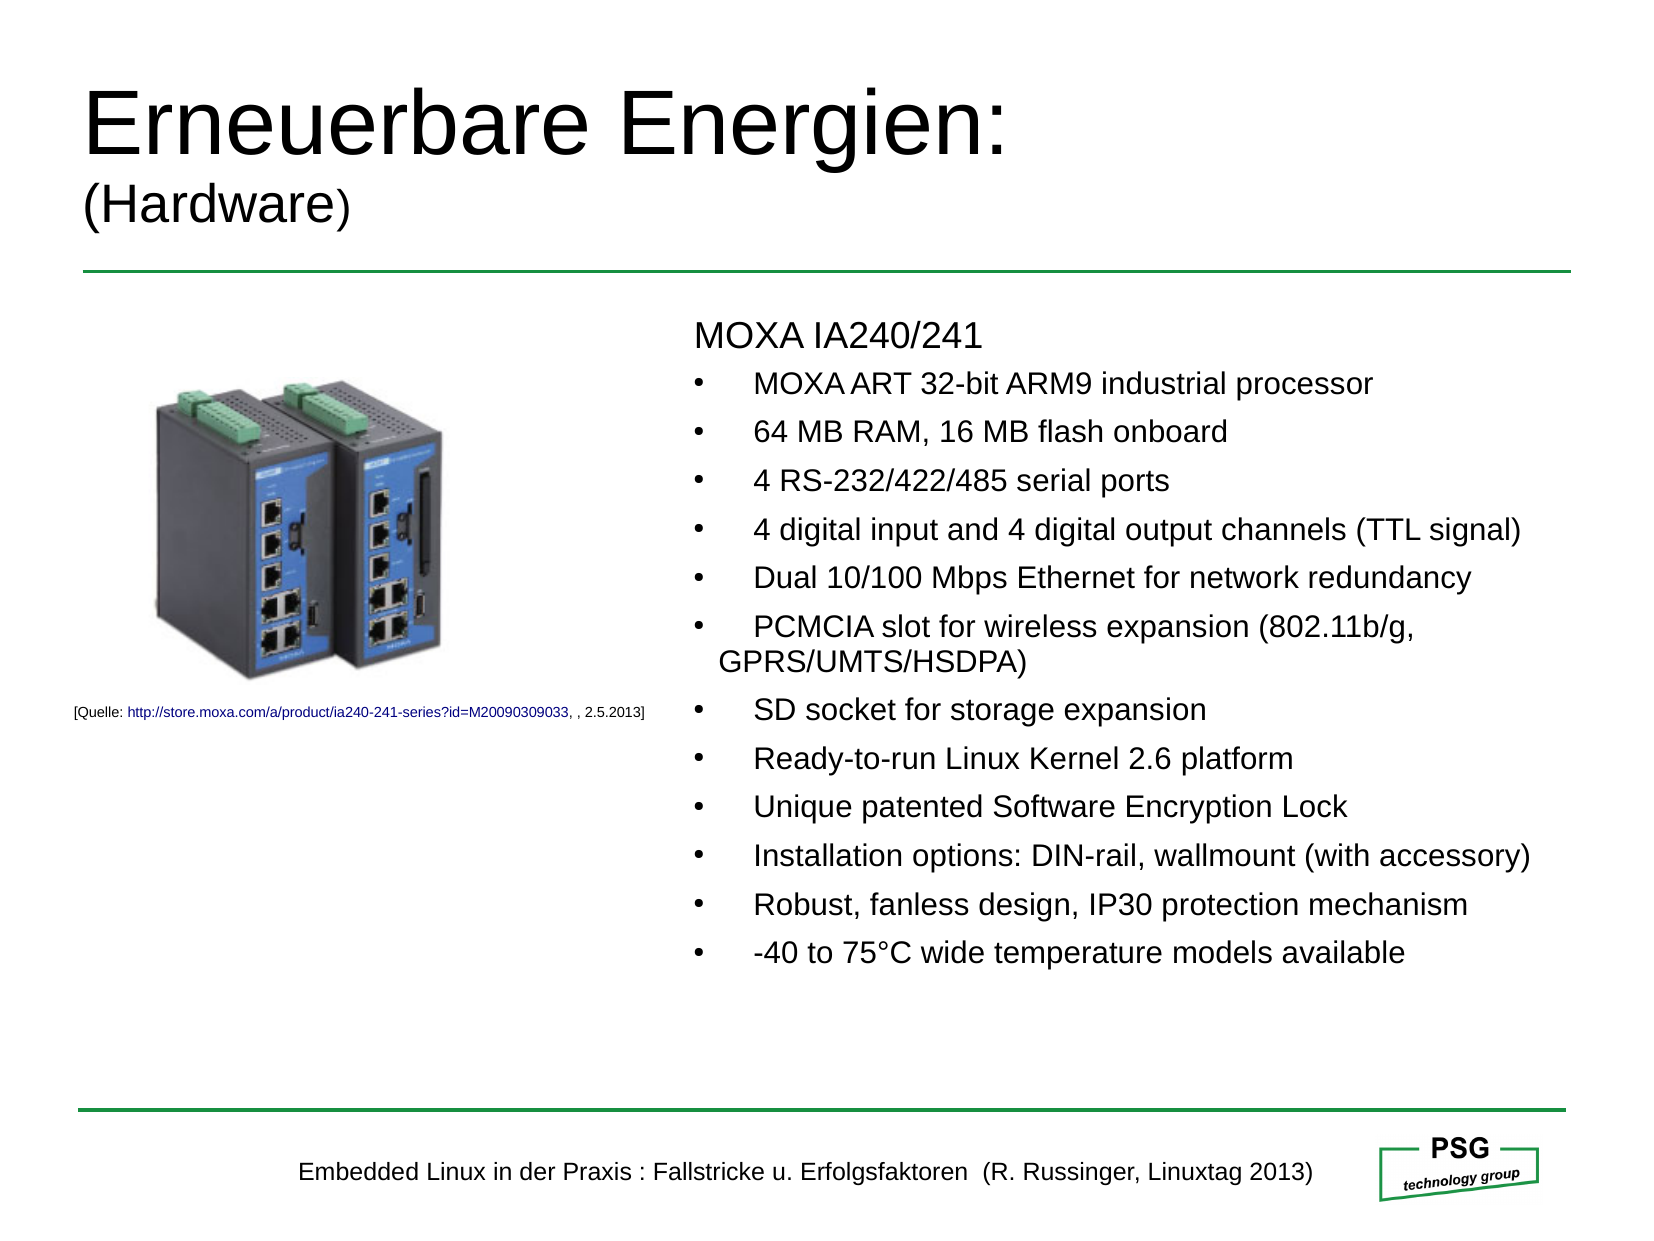

# Erneuerbare Energien: (Hardware)
MOXA IA240/241
 MOXA ART 32-bit ARM9 industrial processor
 64 MB RAM, 16 MB flash onboard
 4 RS-232/422/485 serial ports
 4 digital input and 4 digital output channels (TTL signal)
 Dual 10/100 Mbps Ethernet for network redundancy
 PCMCIA slot for wireless expansion (802.11b/g, GPRS/UMTS/HSDPA)
 SD socket for storage expansion
 Ready-to-run Linux Kernel 2.6 platform
 Unique patented Software Encryption Lock
 Installation options: DIN-rail, wallmount (with accessory)
 Robust, fanless design, IP30 protection mechanism
 -40 to 75°C wide temperature models available
[Quelle: http://store.moxa.com/a/product/ia240-241-series?id=M20090309033, , 2.5.2013]